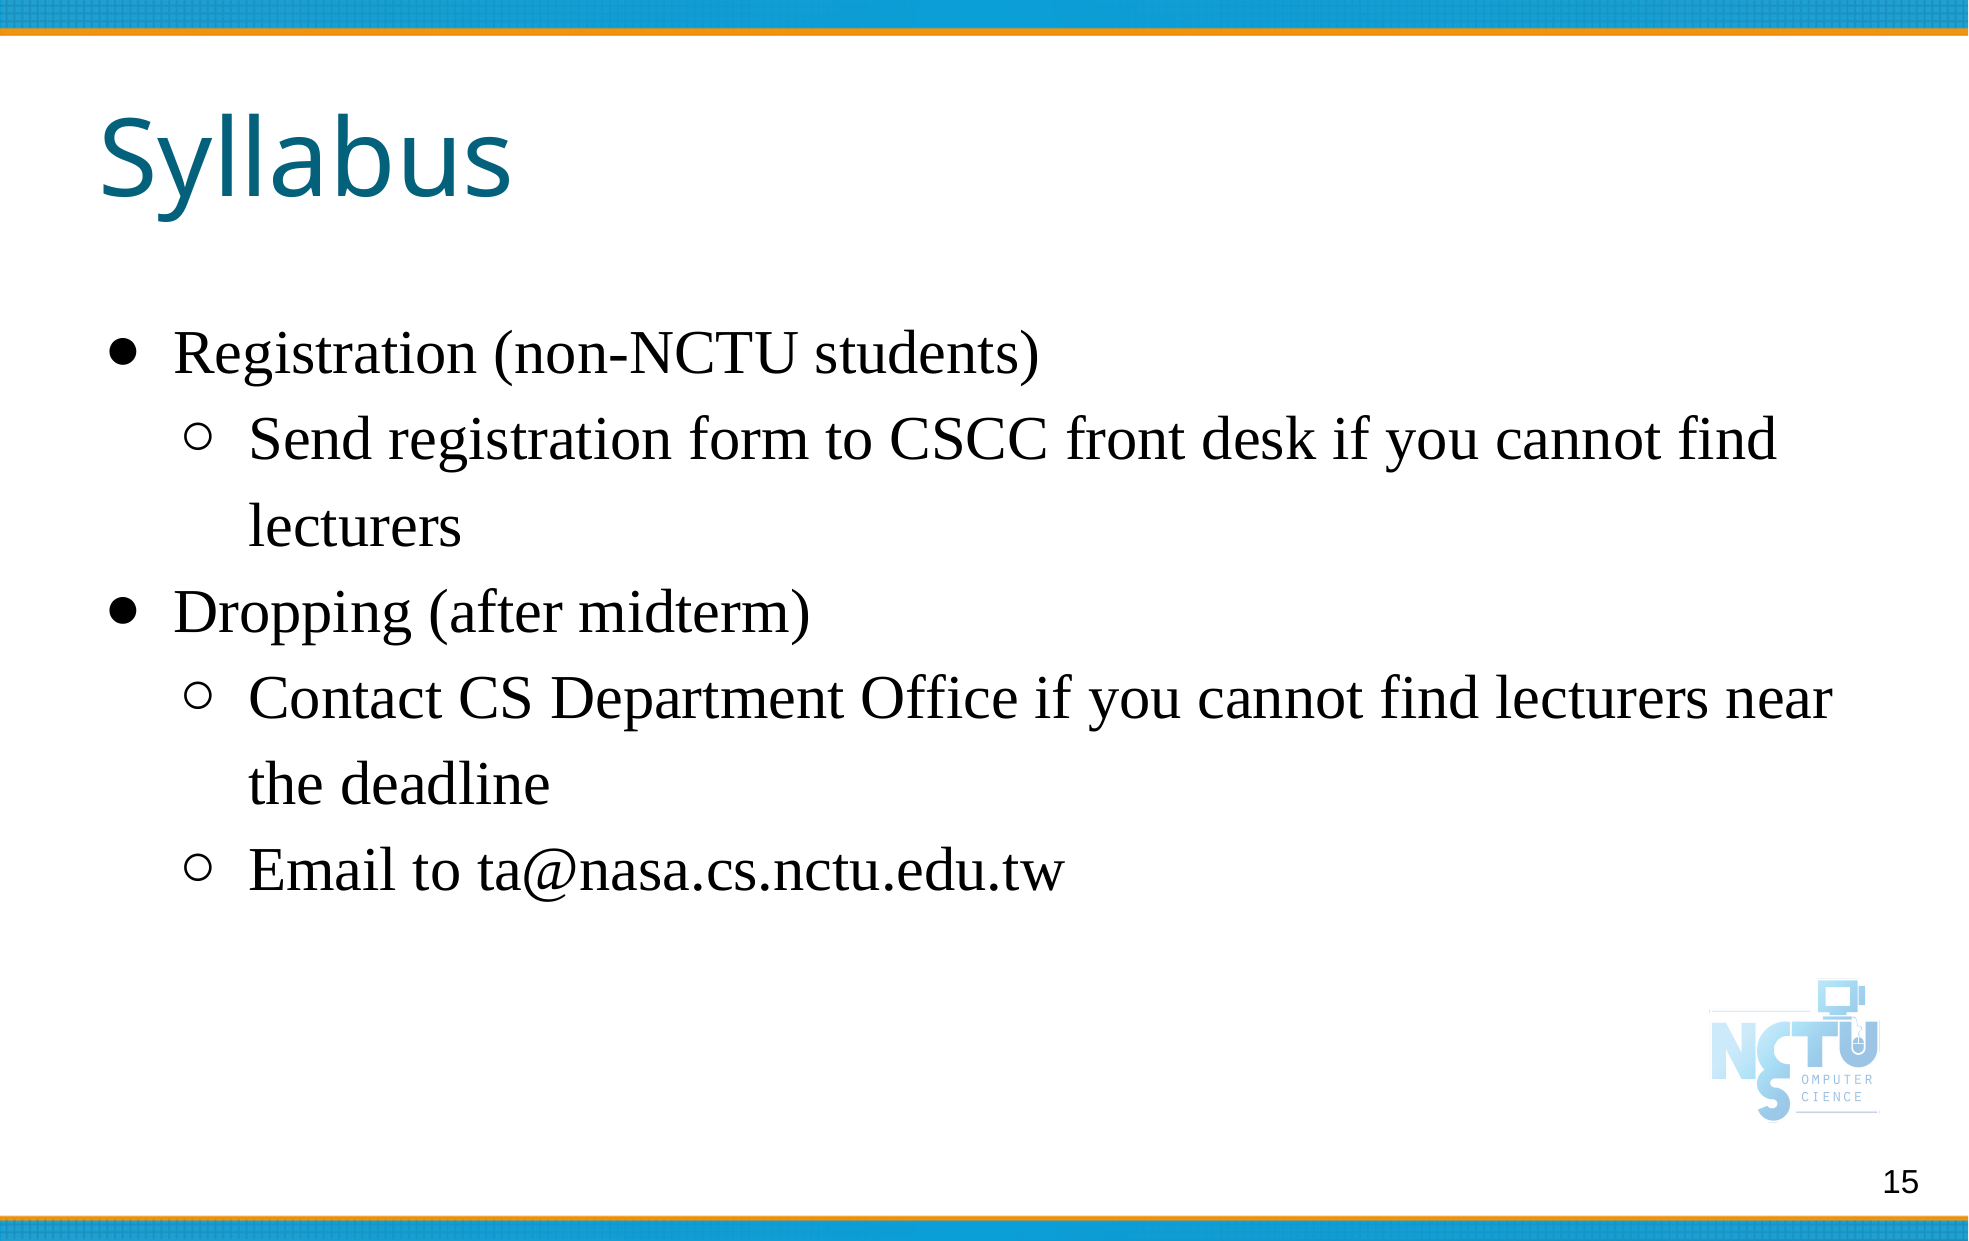

# Syllabus
Registration (non-NCTU students)
Send registration form to CSCC front desk if you cannot find lecturers
Dropping (after midterm)
Contact CS Department Office if you cannot find lecturers near the deadline
Email to ta@nasa.cs.nctu.edu.tw